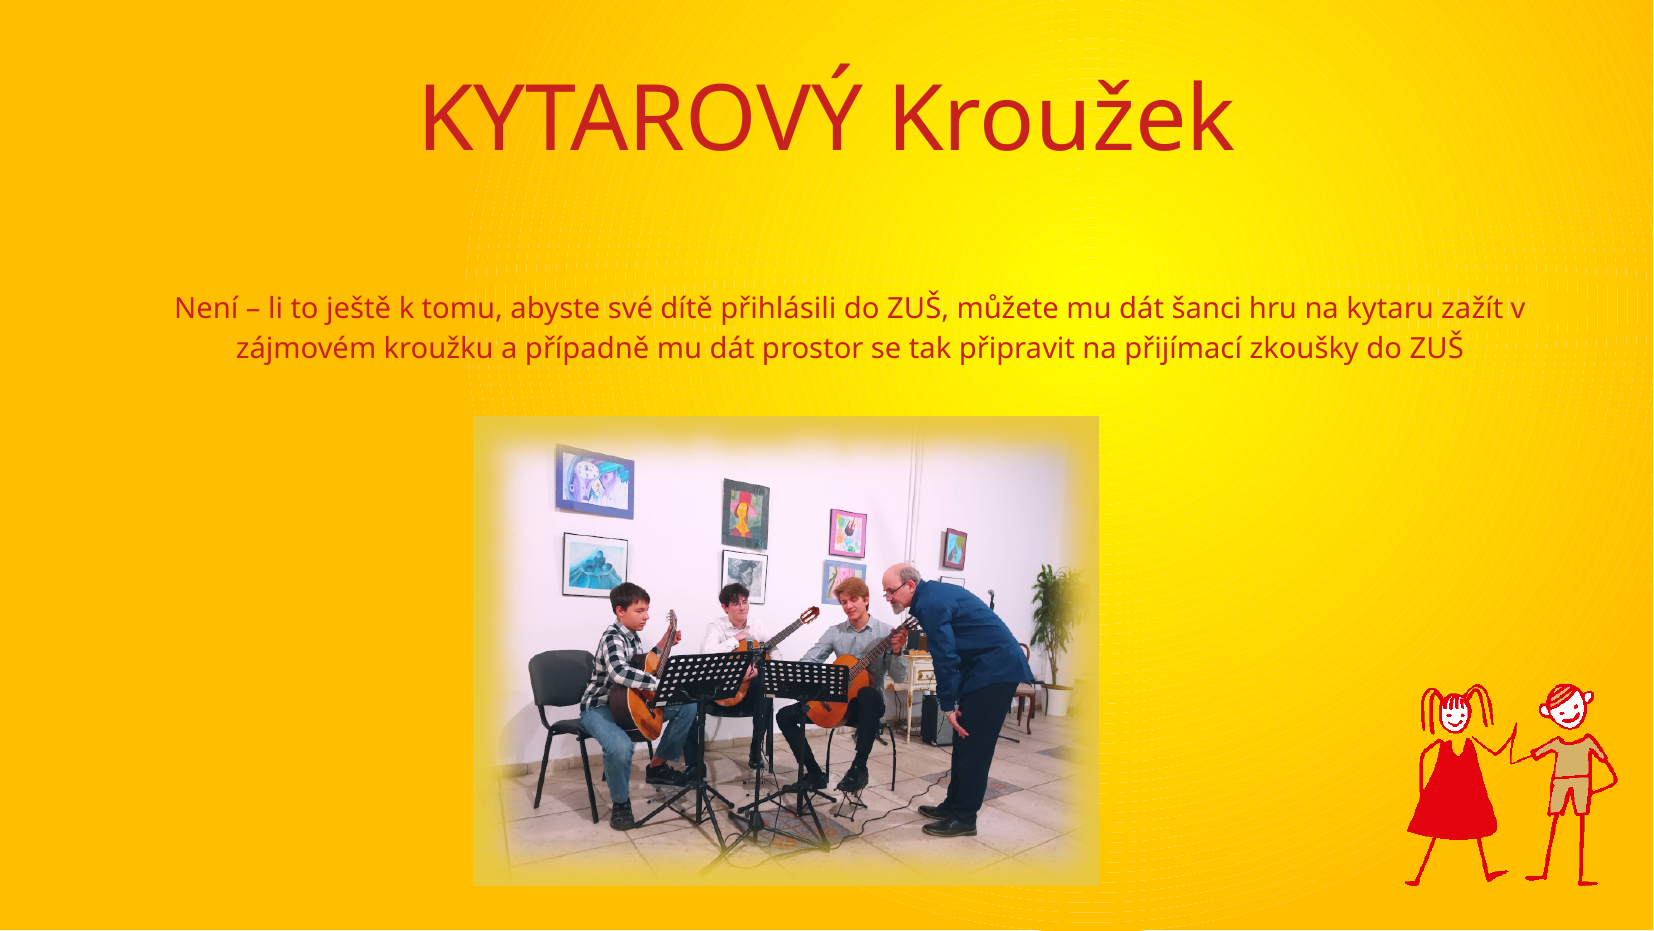

# KYTAROVÝ Kroužek
Není – li to ještě k tomu, abyste své dítě přihlásili do ZUŠ, můžete mu dát šanci hru na kytaru zažít v zájmovém kroužku a případně mu dát prostor se tak připravit na přijímací zkoušky do ZUŠ